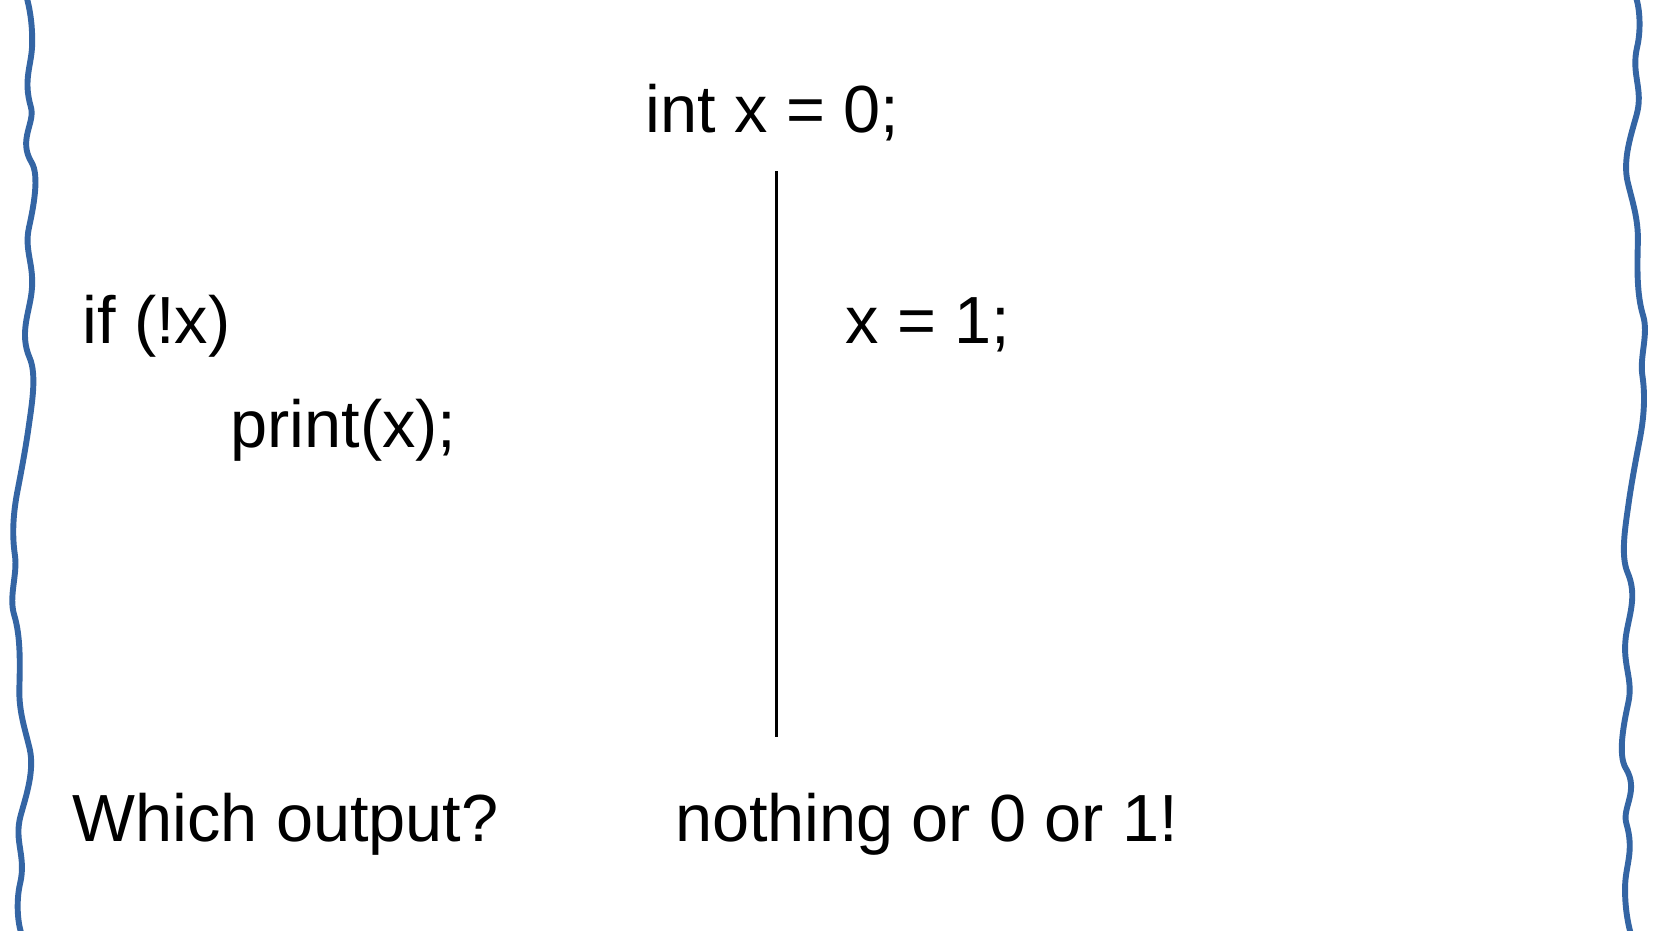

int x = 0;
# if (!x)
 print(x);
x = 1;
nothing or 0 or 1!
Which output?